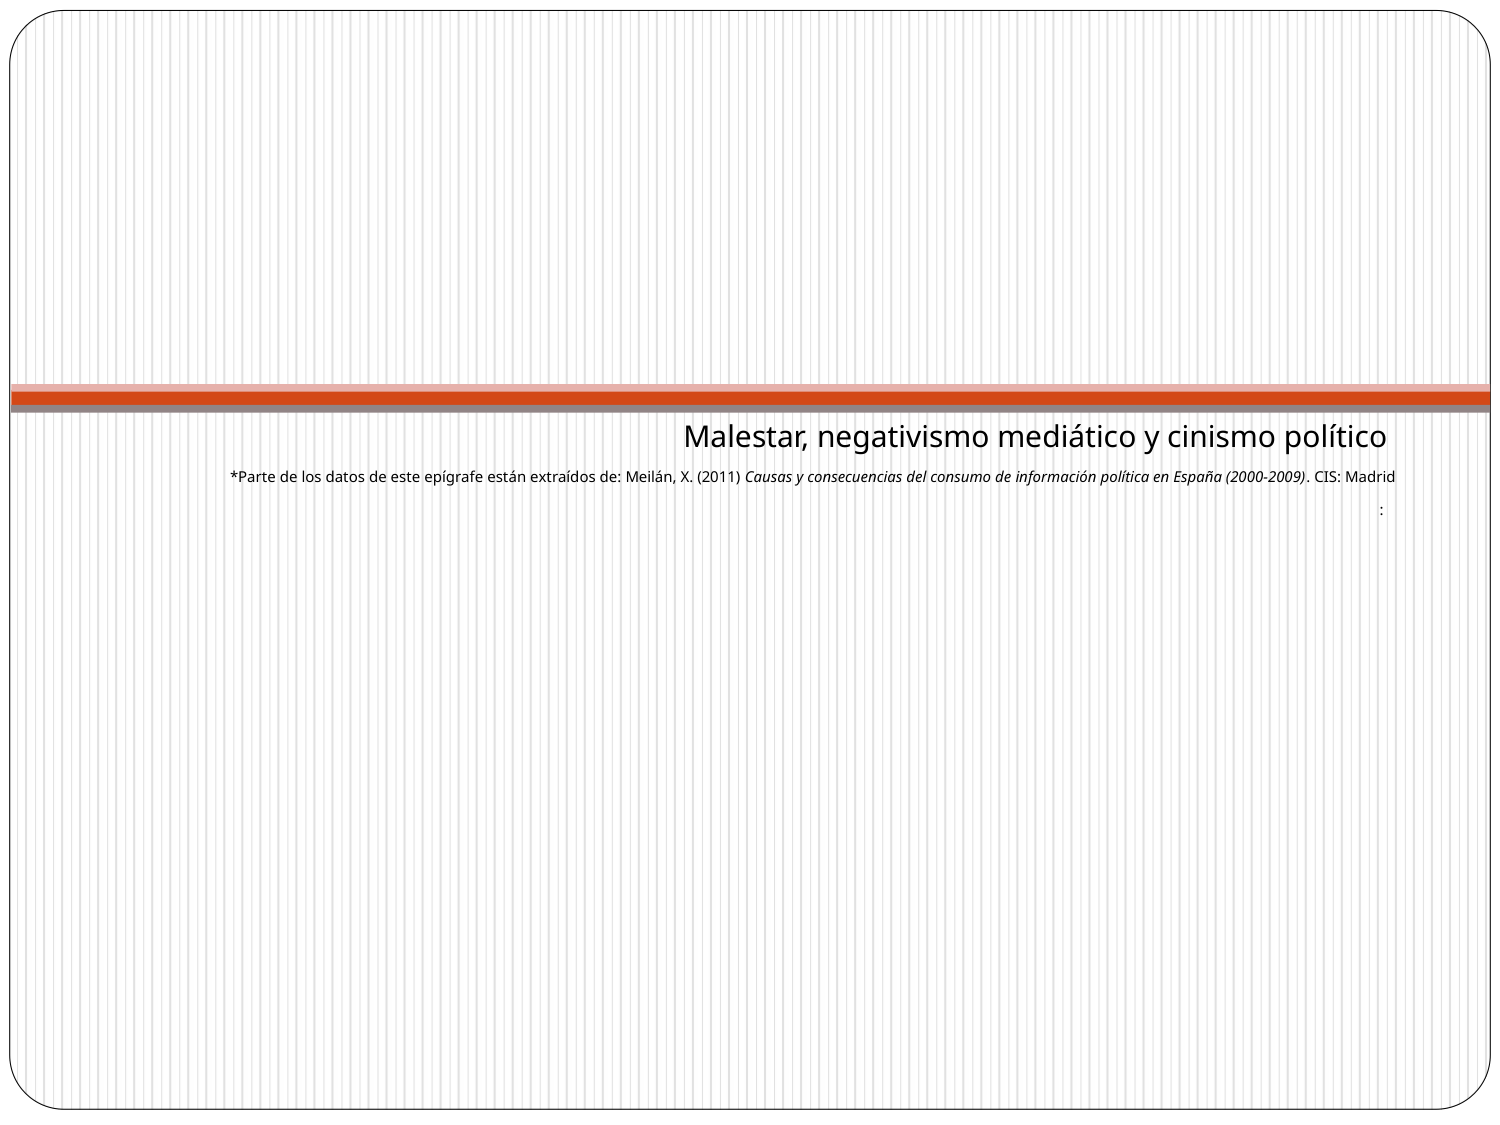

# Malestar, negativismo mediático y cinismo político
*Parte de los datos de este epígrafe están extraídos de: Meilán, X. (2011) Causas y consecuencias del consumo de información política en España (2000-2009). CIS: Madrid
: